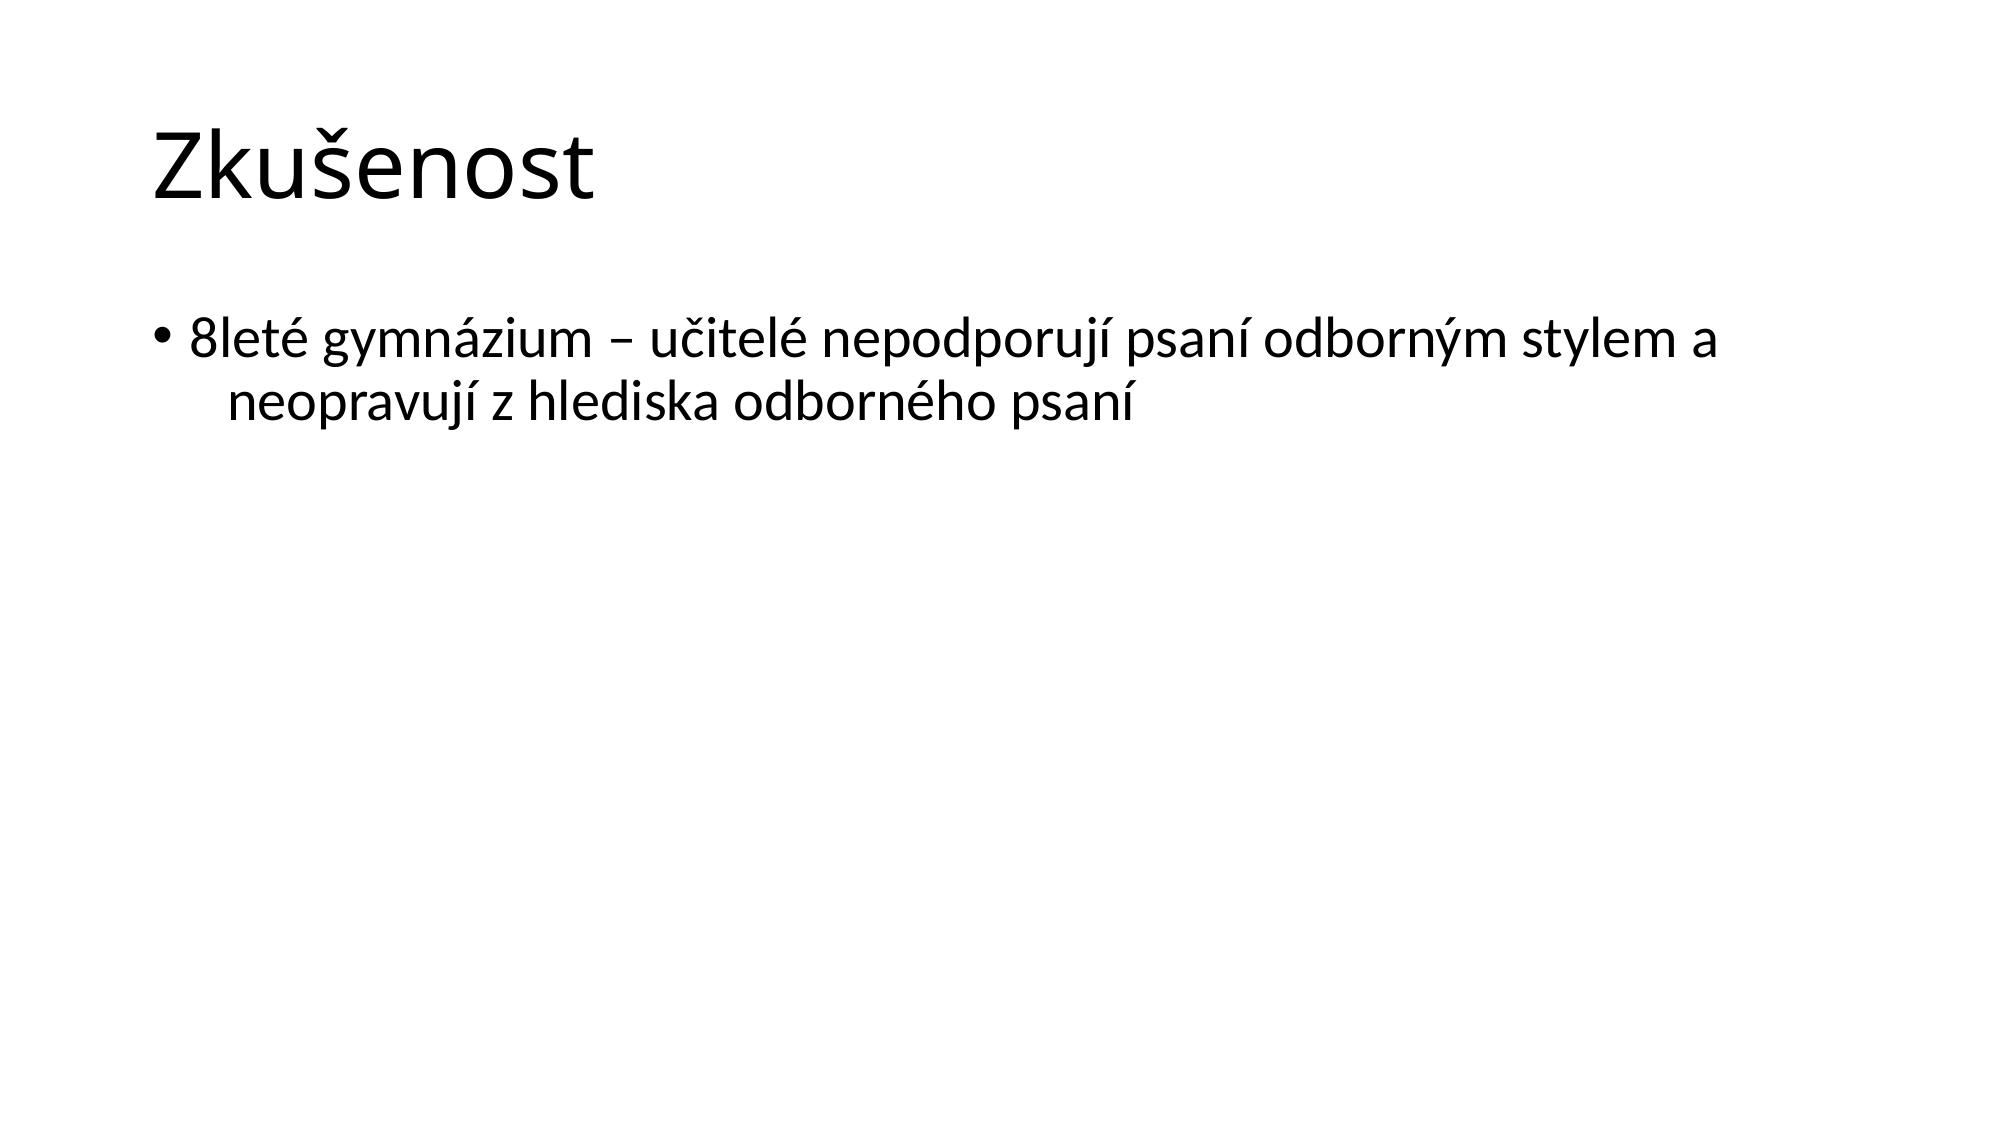

# Zkušenost
8leté gymnázium – učitelé nepodporují psaní odborným stylem a neopravují z hlediska odborného psaní